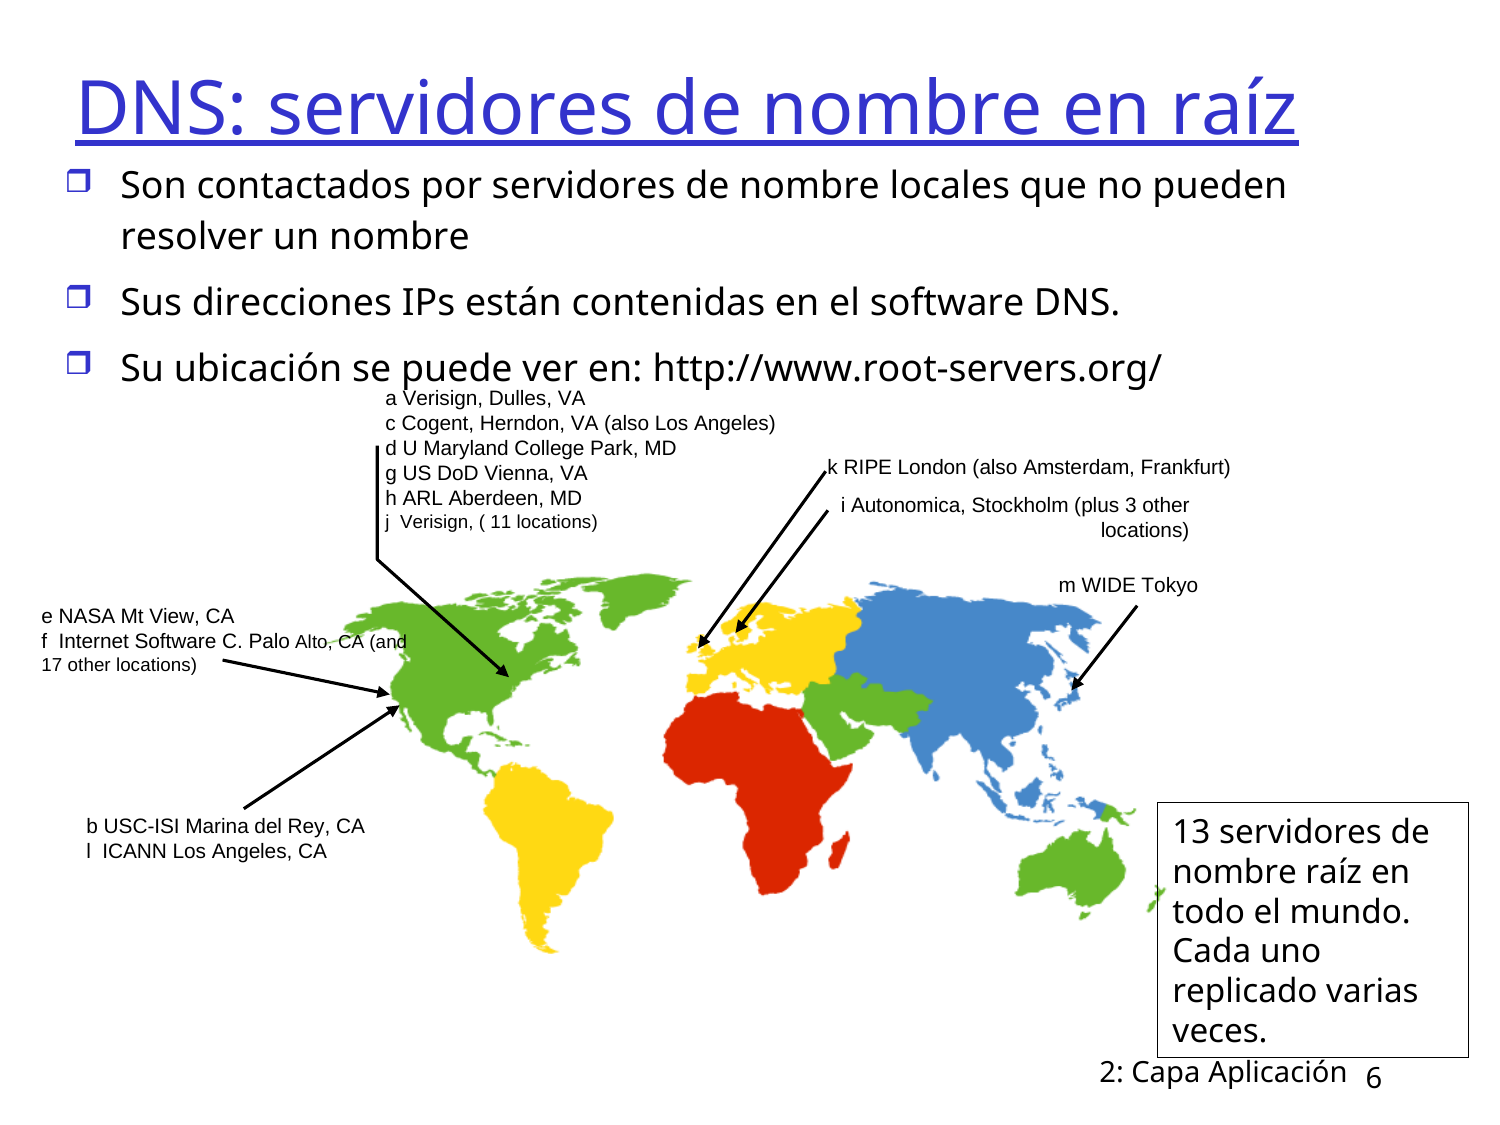

# DNS: servidores de nombre en raíz
Son contactados por servidores de nombre locales que no pueden resolver un nombre
Sus direcciones IPs están contenidas en el software DNS.
Su ubicación se puede ver en: http://www.root-servers.org/
a Verisign, Dulles, VA
c Cogent, Herndon, VA (also Los Angeles)‏
d U Maryland College Park, MD
g US DoD Vienna, VA
h ARL Aberdeen, MD
j Verisign, ( 11 locations)‏
k RIPE London (also Amsterdam, Frankfurt)‏
i Autonomica, Stockholm (plus 3 other locations)‏
m WIDE Tokyo
e NASA Mt View, CA
f Internet Software C. Palo Alto, CA (and 17 other locations)‏
b USC-ISI Marina del Rey, CA
l ICANN Los Angeles, CA
13 servidores de nombre raíz en todo el mundo.
Cada uno replicado varias veces.